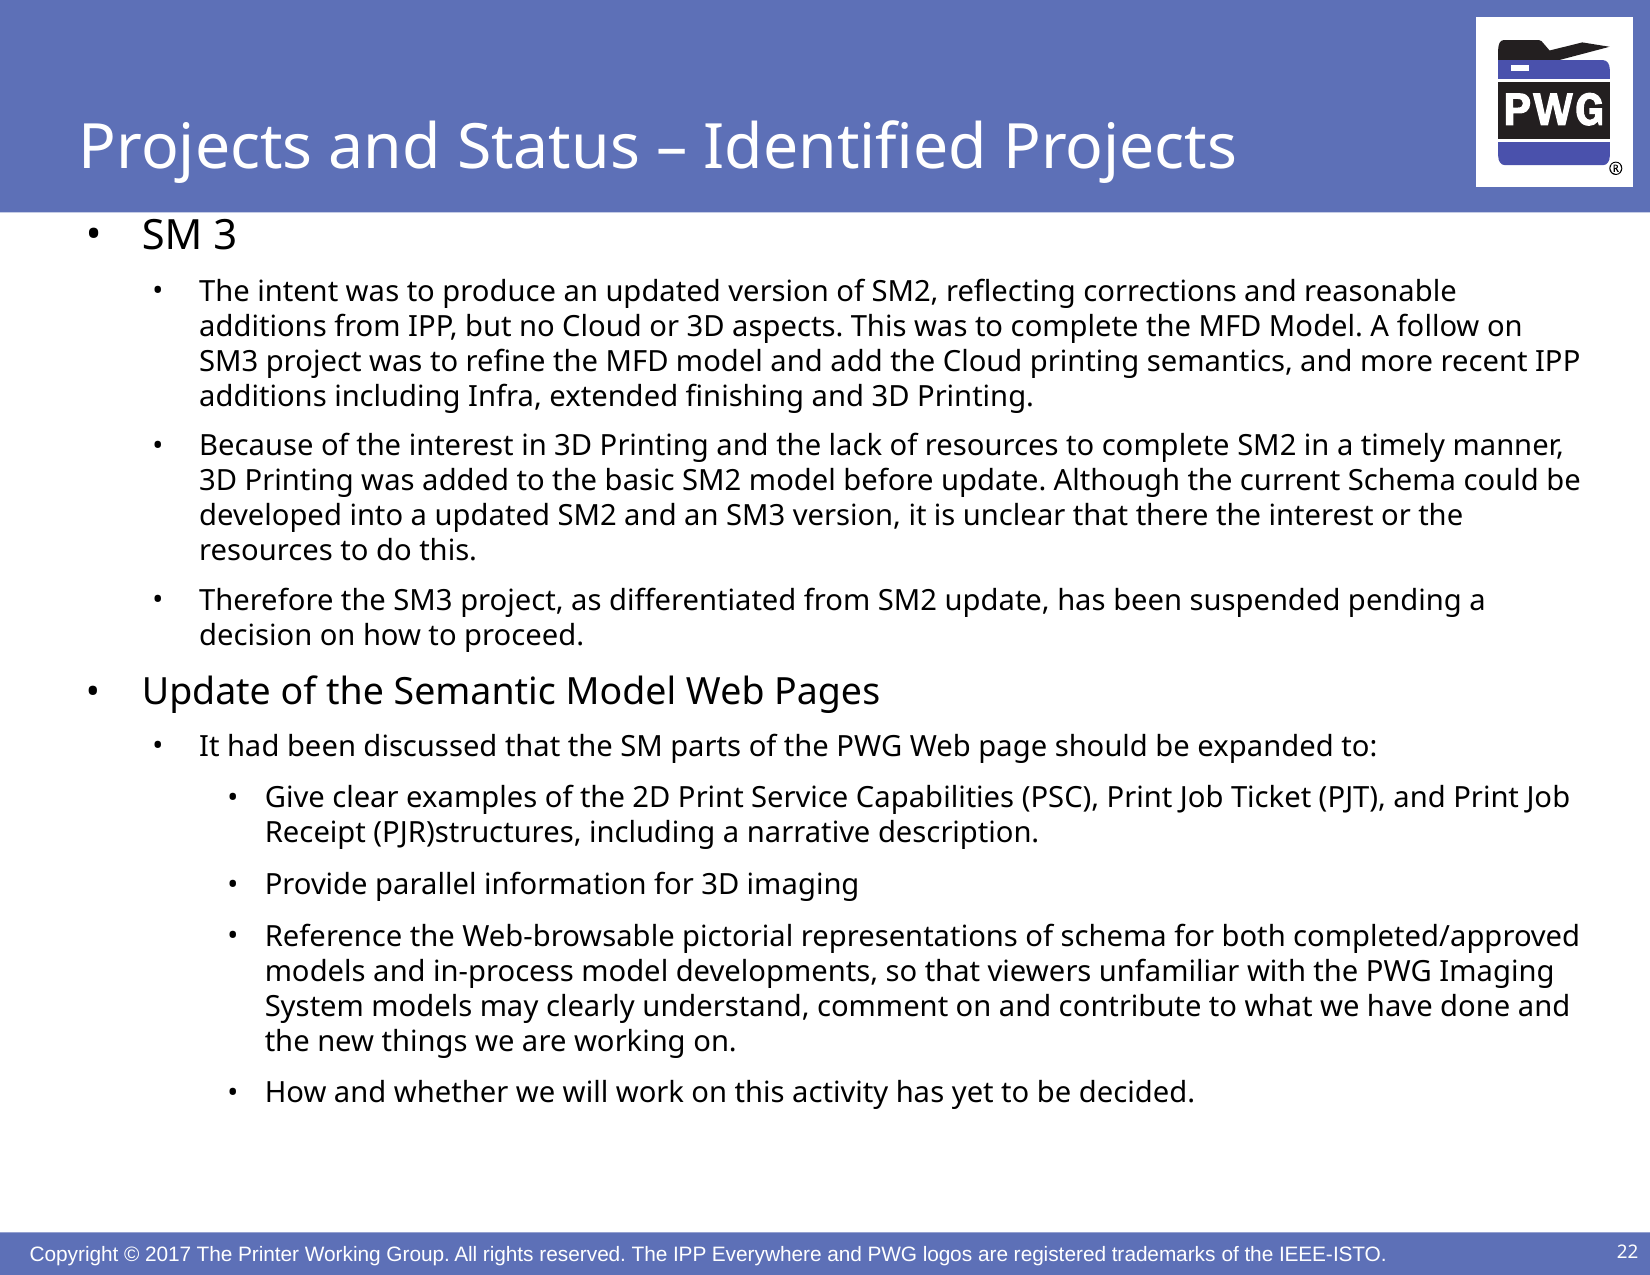

# Projects and Status – Identified Projects
SM 3
The intent was to produce an updated version of SM2, reflecting corrections and reasonable additions from IPP, but no Cloud or 3D aspects. This was to complete the MFD Model. A follow on SM3 project was to refine the MFD model and add the Cloud printing semantics, and more recent IPP additions including Infra, extended finishing and 3D Printing.
Because of the interest in 3D Printing and the lack of resources to complete SM2 in a timely manner, 3D Printing was added to the basic SM2 model before update. Although the current Schema could be developed into a updated SM2 and an SM3 version, it is unclear that there the interest or the resources to do this.
Therefore the SM3 project, as differentiated from SM2 update, has been suspended pending a decision on how to proceed.
Update of the Semantic Model Web Pages
It had been discussed that the SM parts of the PWG Web page should be expanded to:
Give clear examples of the 2D Print Service Capabilities (PSC), Print Job Ticket (PJT), and Print Job Receipt (PJR)structures, including a narrative description.
Provide parallel information for 3D imaging
Reference the Web-browsable pictorial representations of schema for both completed/approved models and in-process model developments, so that viewers unfamiliar with the PWG Imaging System models may clearly understand, comment on and contribute to what we have done and the new things we are working on.
How and whether we will work on this activity has yet to be decided.